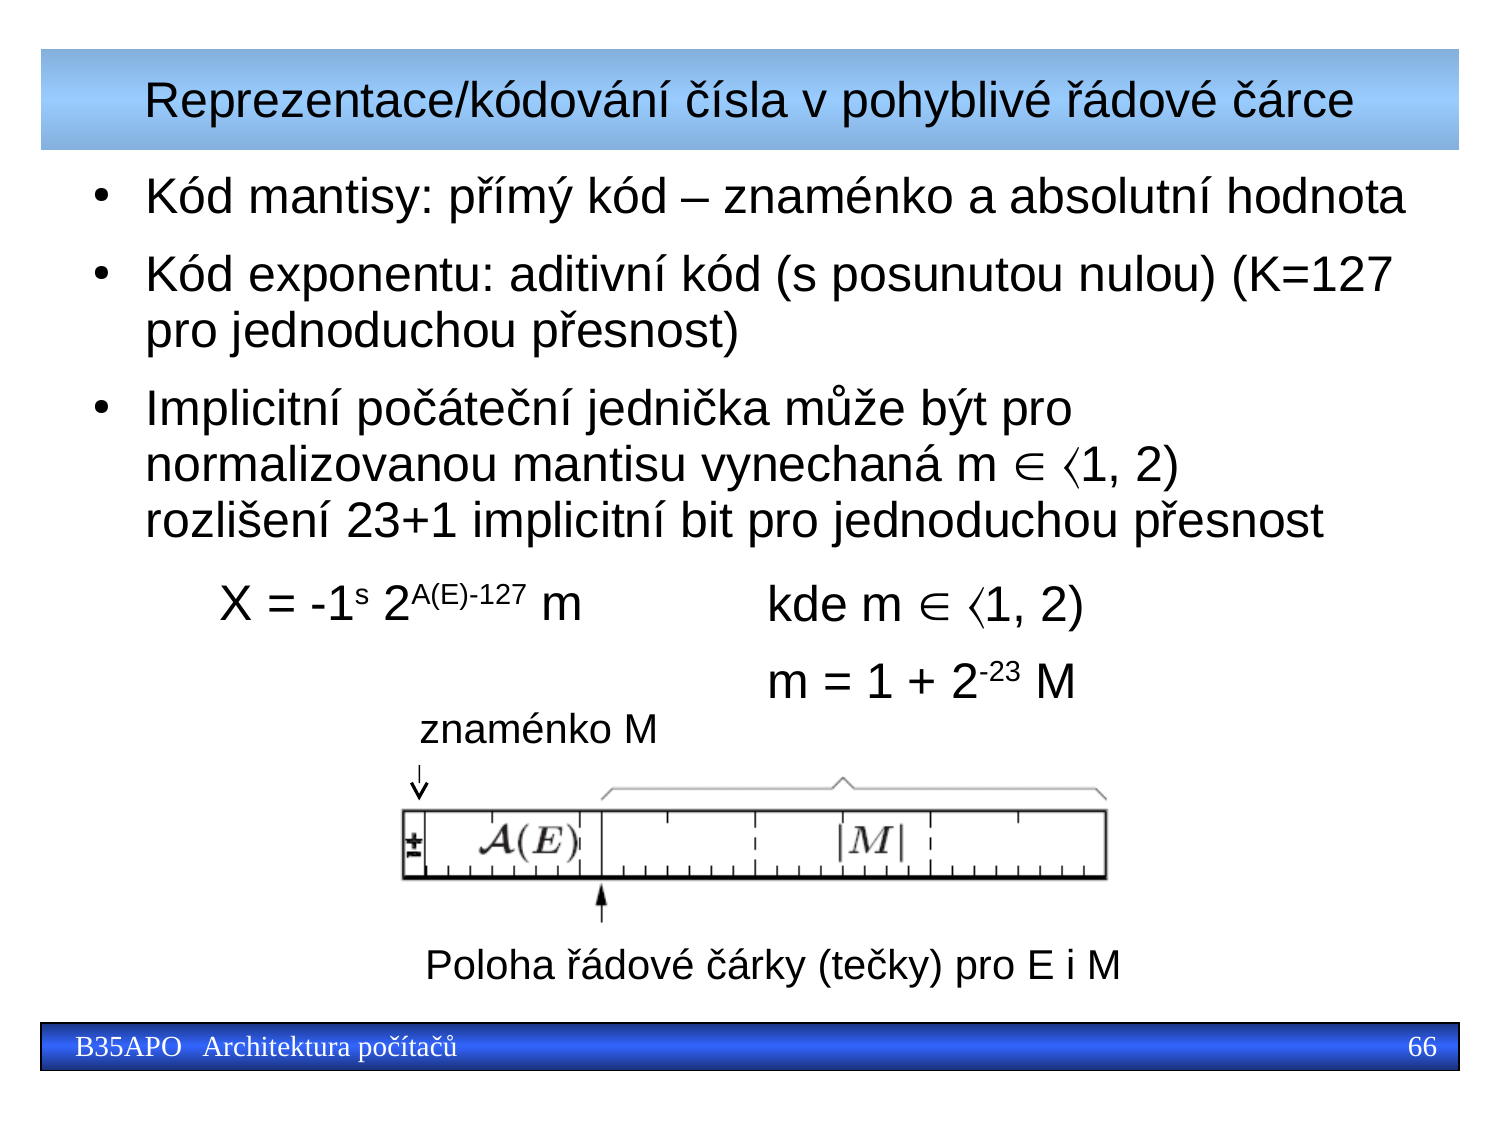

# Reprezentace/kódování čísla v pohyblivé řádové čárce
Kód mantisy: přímý kód – znaménko a absolutní hodnota
Kód exponentu: aditivní kód (s posunutou nulou) (K=127 pro jednoduchou přesnost)
Implicitní počáteční jednička může být pro normalizovanou mantisu vynechaná m ∈ 〈1, 2)
rozlišení 23+1 implicitní bit pro jednoduchou přesnost
X = -1s 2A(E)-127 m
kde m ∈ 〈1, 2)
m = 1 + 2-23 M
znaménko M
Poloha řádové čárky (tečky) pro E i M
B35APO Architektura počítačů
66